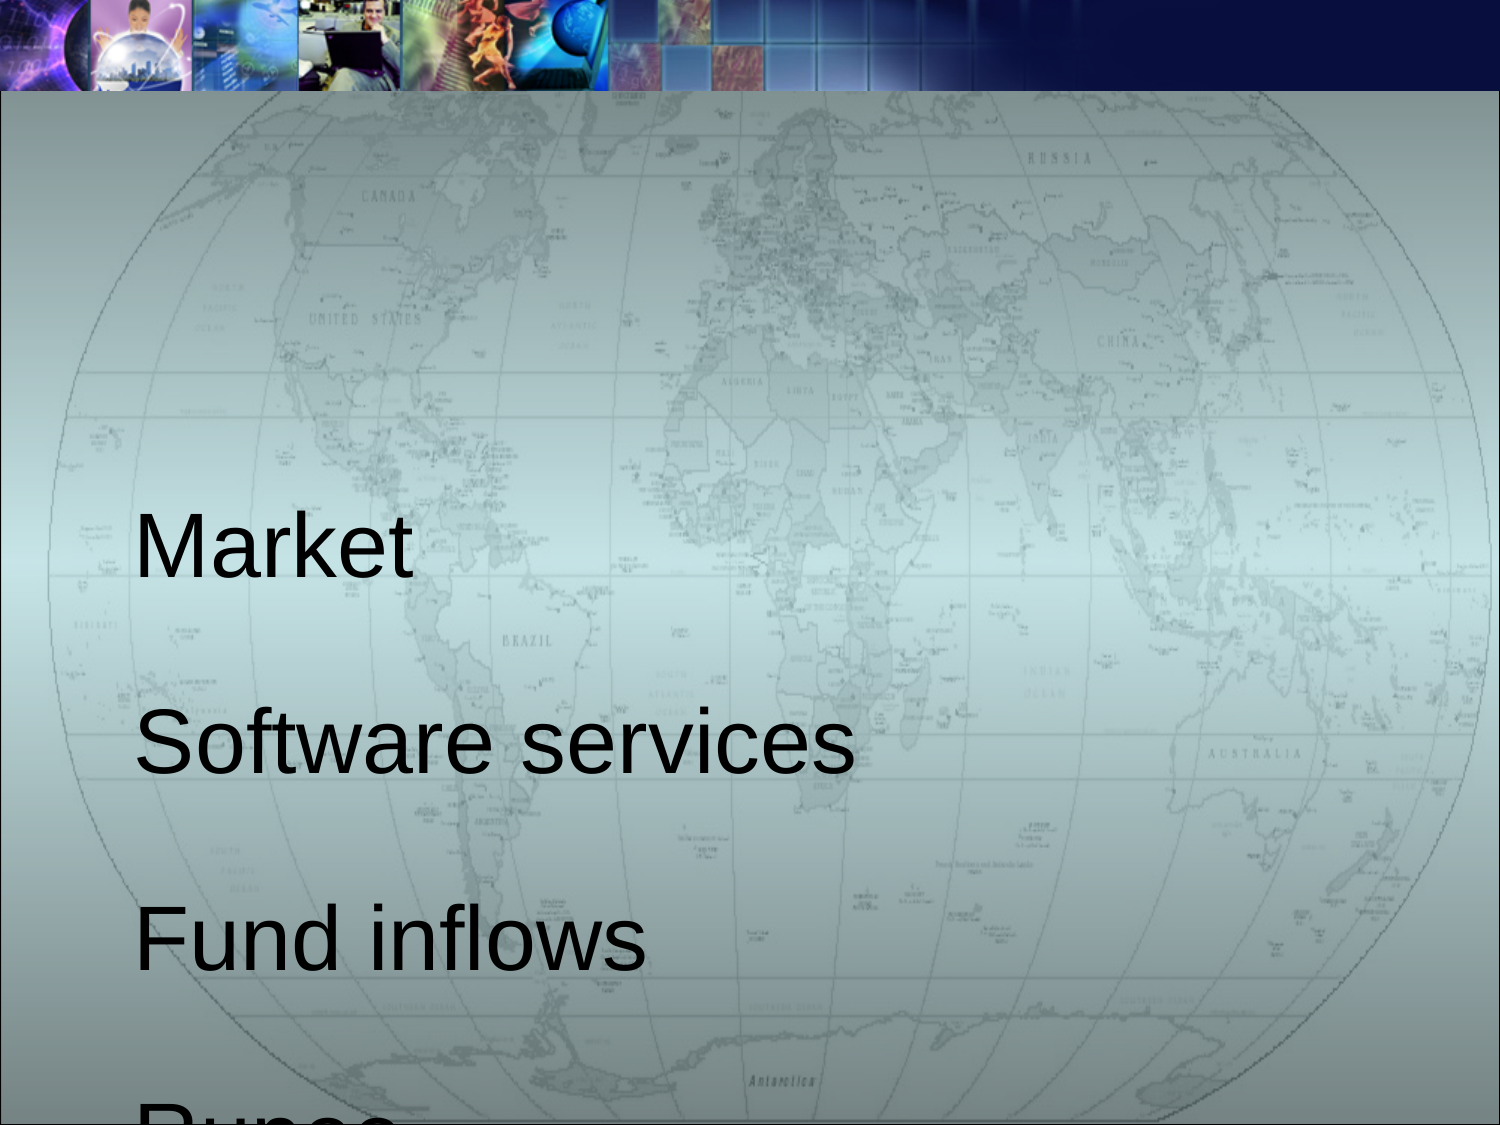

# EFFECT OF RECESSION ON INDIA
Market
Software services
Fund inflows
Rupee
Job loss